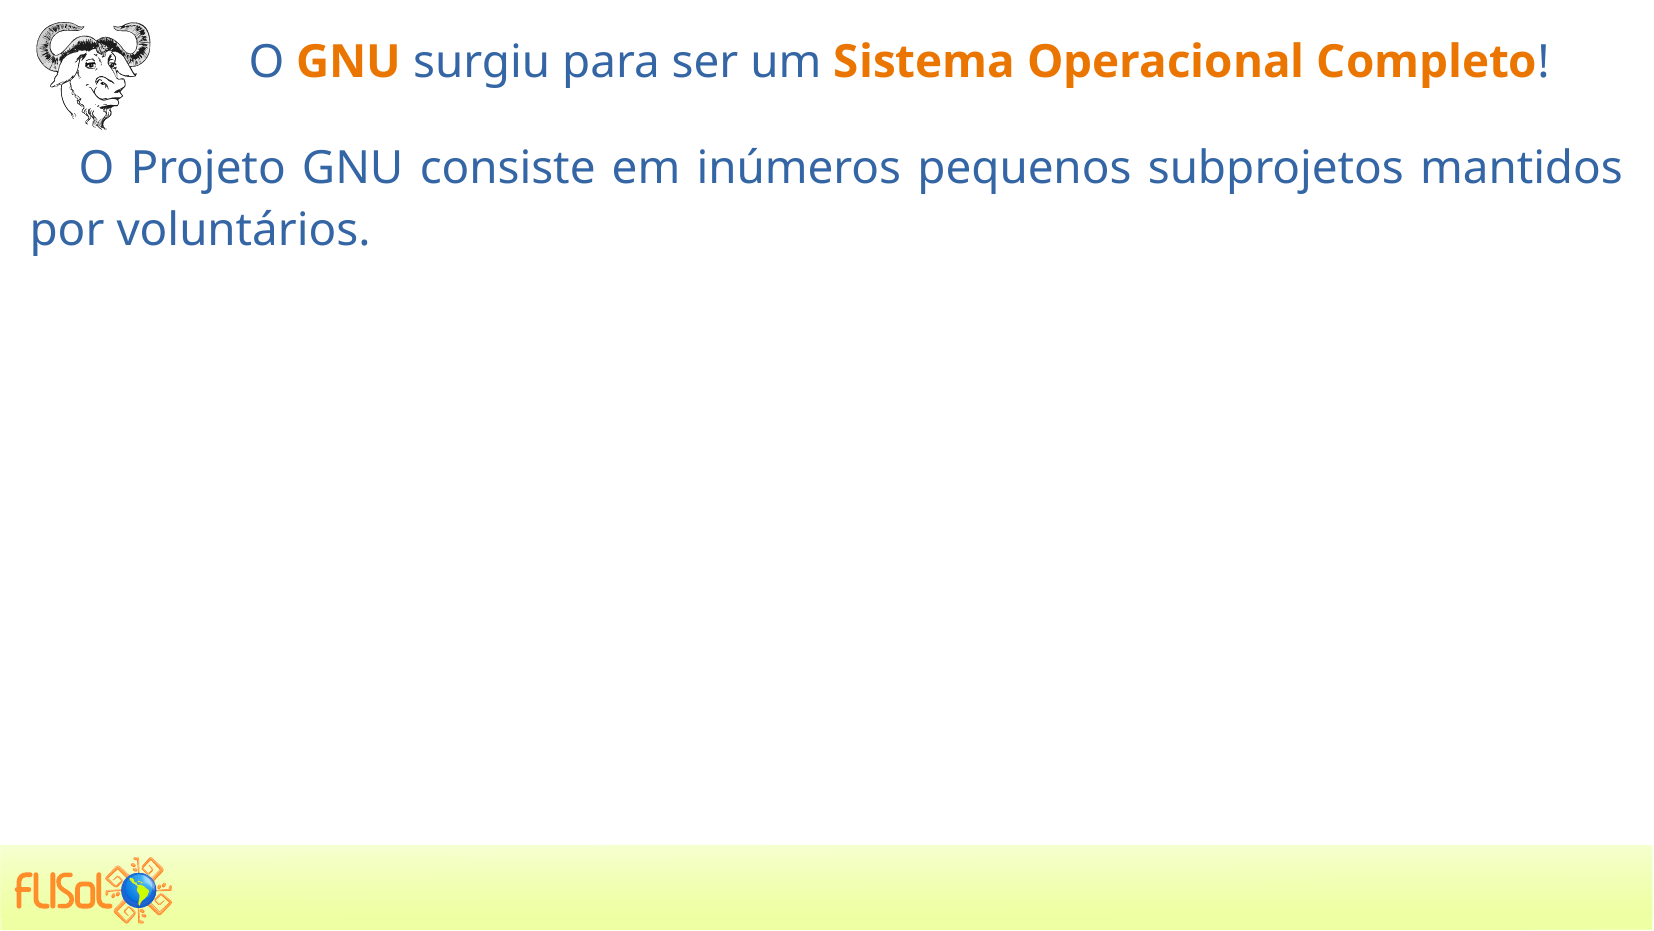

O GNU surgiu para ser um Sistema Operacional Completo!
 O Projeto GNU consiste em inúmeros pequenos subprojetos mantidos por voluntários.